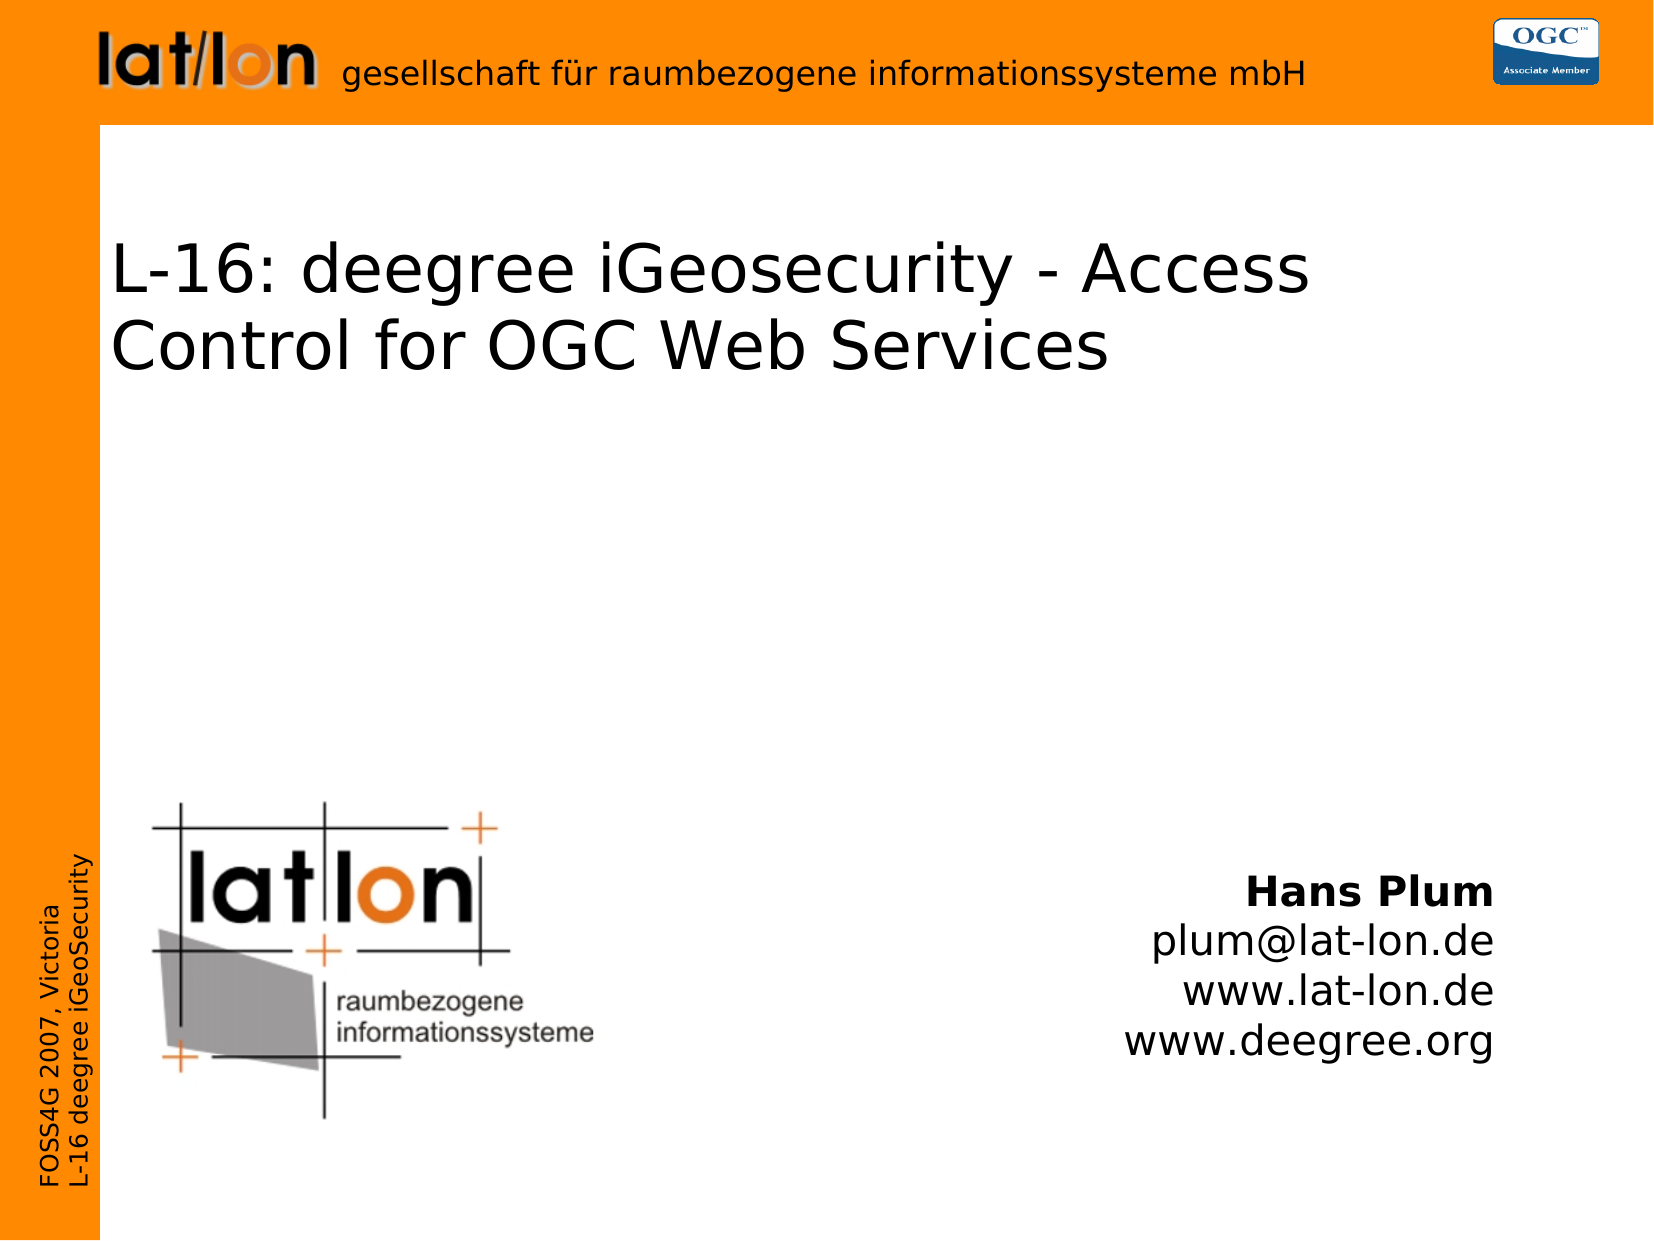

L-16: deegree iGeosecurity - Access Control for OGC Web Services
Hans Plum
plum@lat-lon.de
www.lat-lon.de
www.deegree.org